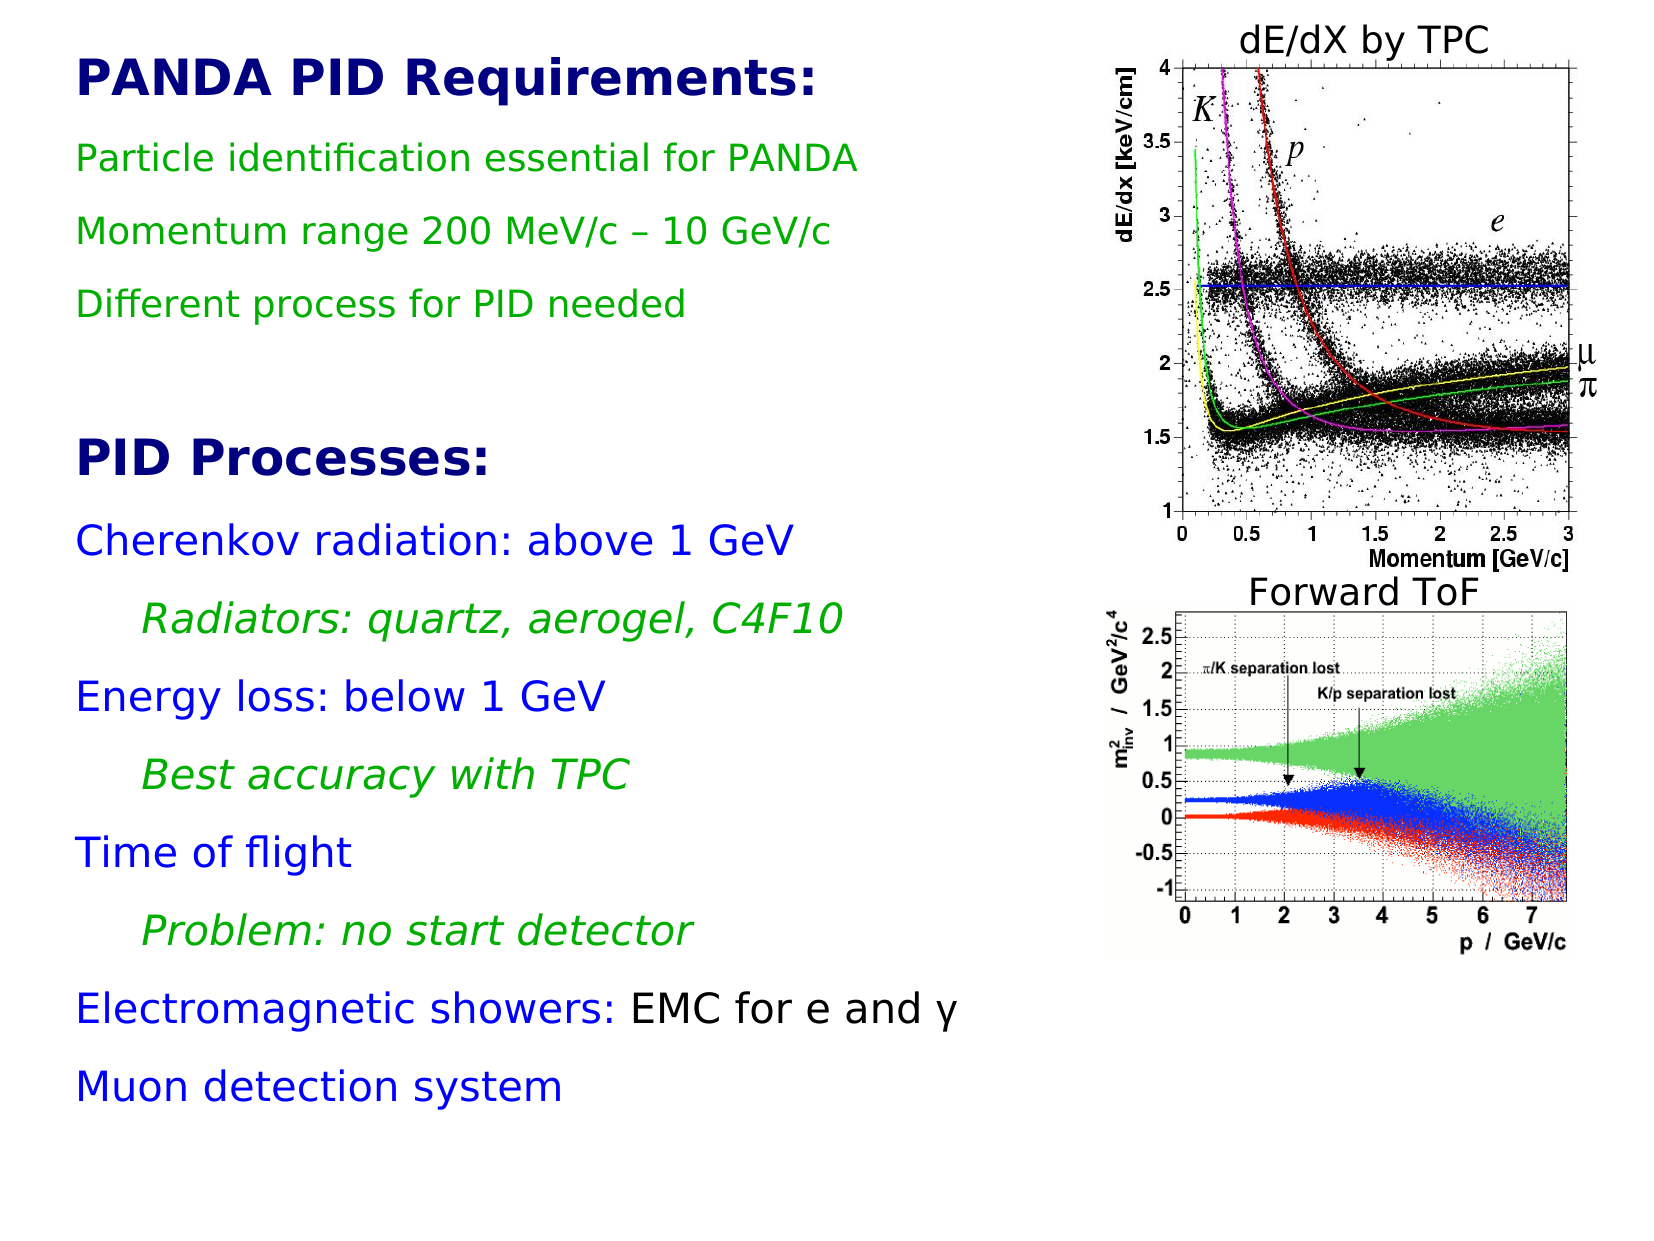

dE/dX by TPC
# PANDA PID Requirements:
Particle identification essential for PANDA
Momentum range 200 MeV/c – 10 GeV/c
Different process for PID needed
PID Processes:
Cherenkov radiation: above 1 GeV
 Radiators: quartz, aerogel, C4F10
Energy loss: below 1 GeV
 Best accuracy with TPC
Time of flight
 Problem: no start detector
Electromagnetic showers: EMC for e and γ
Muon detection system
Forward ToF